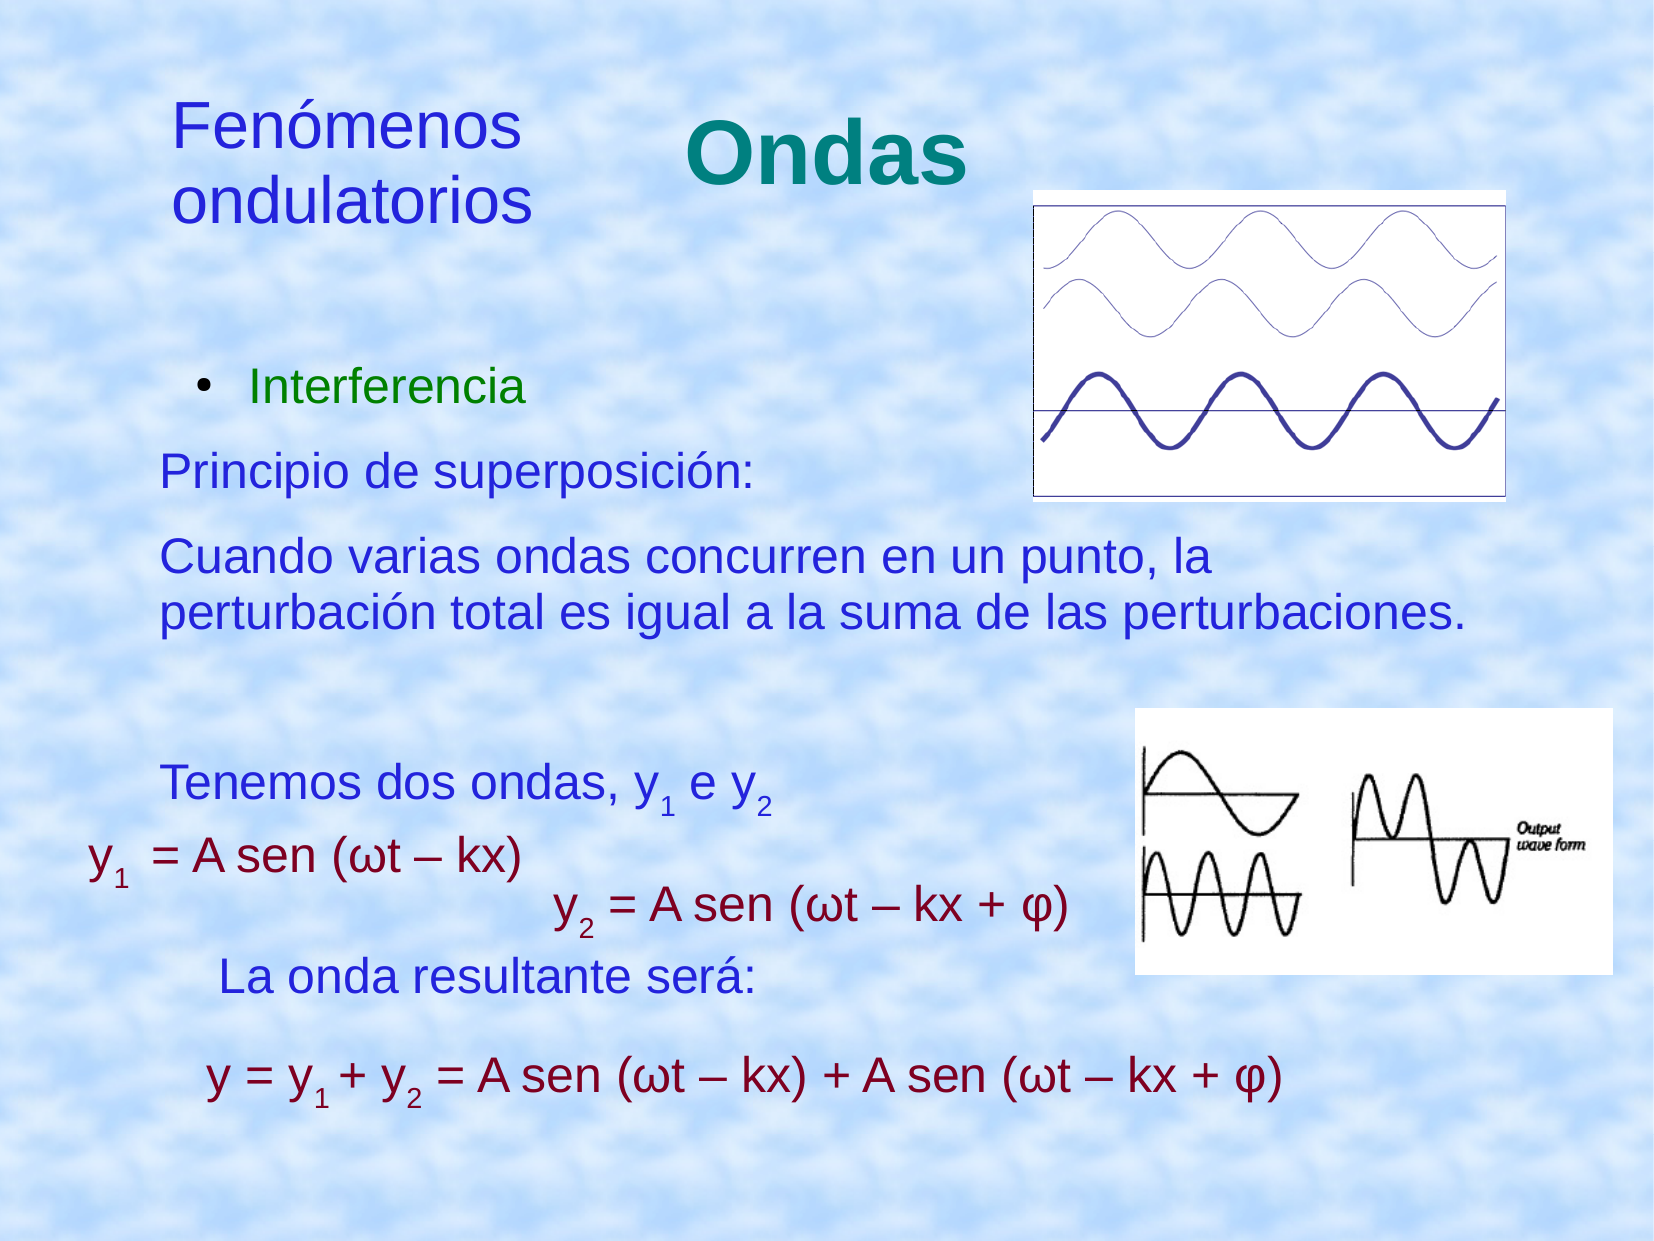

# Ondas
Fenómenos ondulatorios
Interferencia
Principio de superposición:
Cuando varias ondas concurren en un punto, la perturbación total es igual a la suma de las perturbaciones.
Tenemos dos ondas, y1 e y2
y1 = A sen (ωt – kx)
y2 = A sen (ωt – kx + φ)
La onda resultante será:
y = y1 + y2 = A sen (ωt – kx) + A sen (ωt – kx + φ)